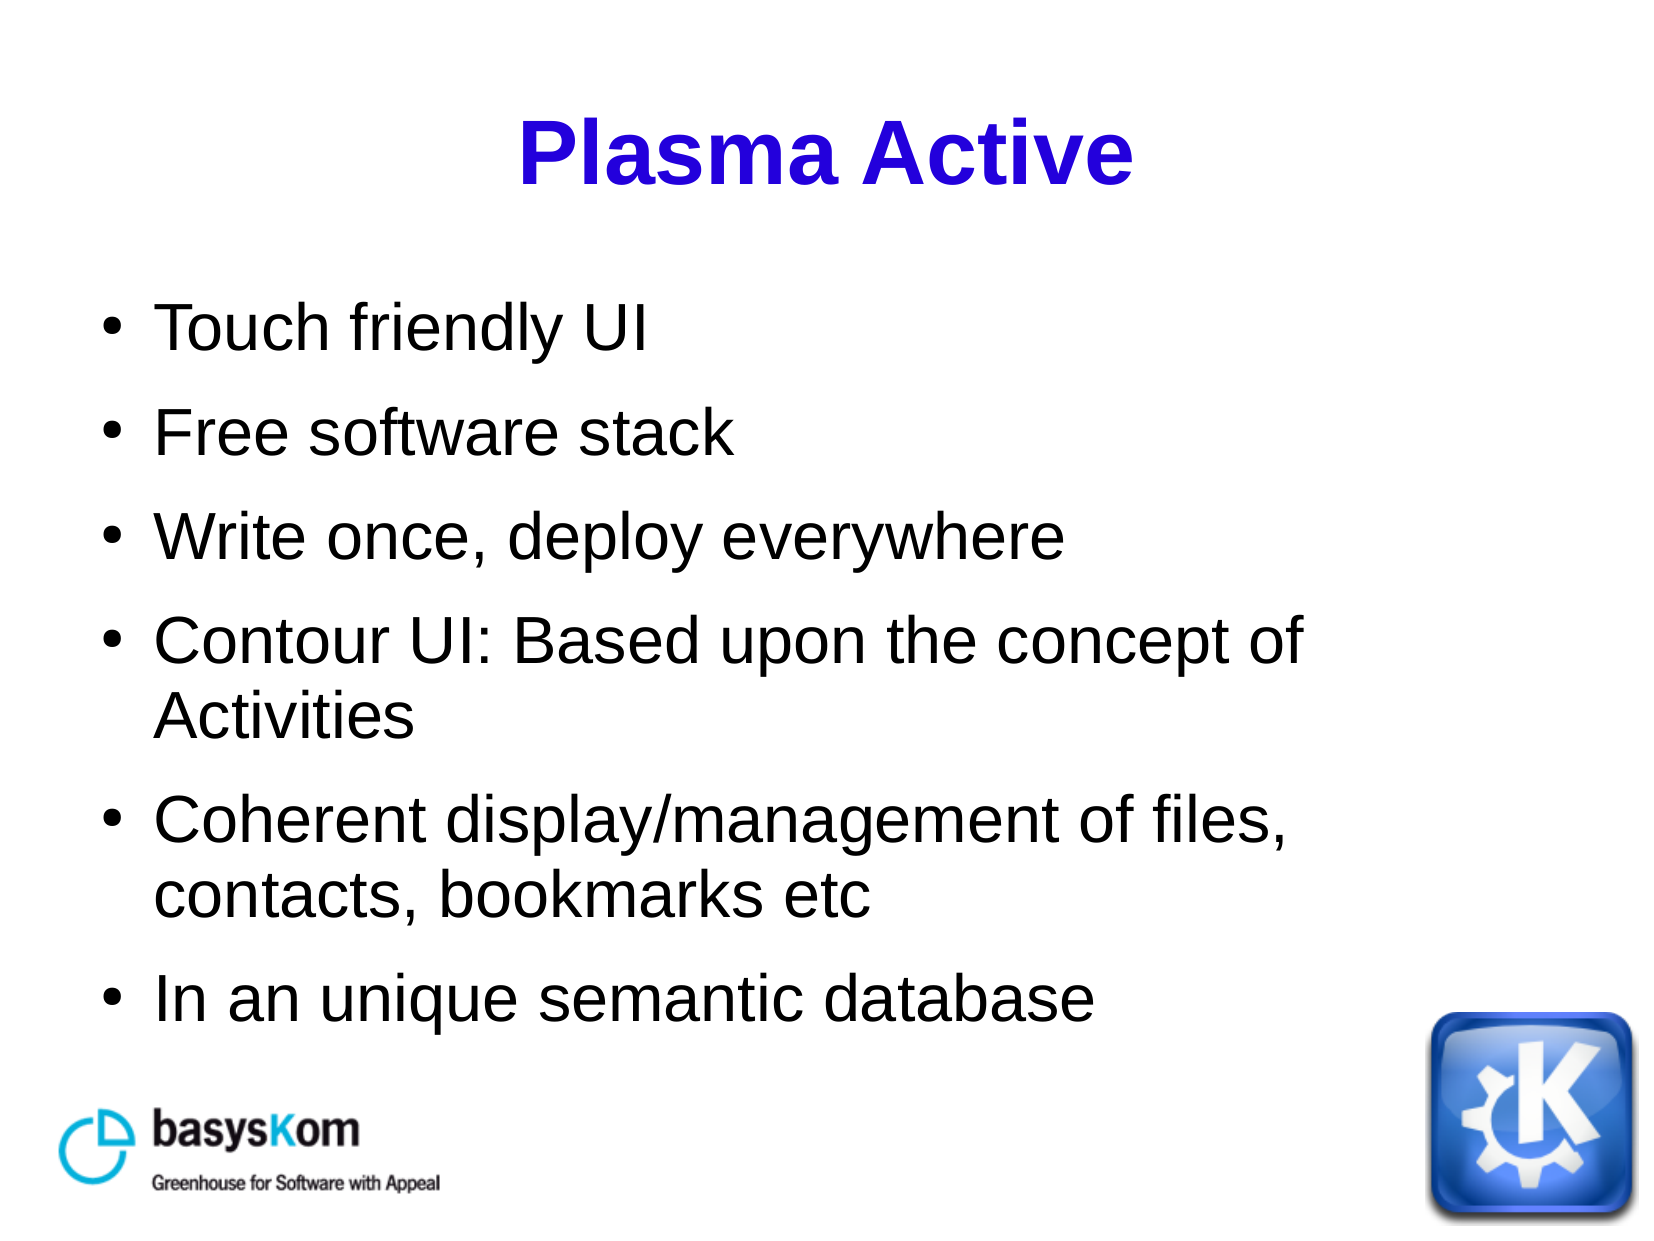

# Plasma Active
Touch friendly UI
Free software stack
Write once, deploy everywhere
Contour UI: Based upon the concept of Activities
Coherent display/management of files, contacts, bookmarks etc
In an unique semantic database